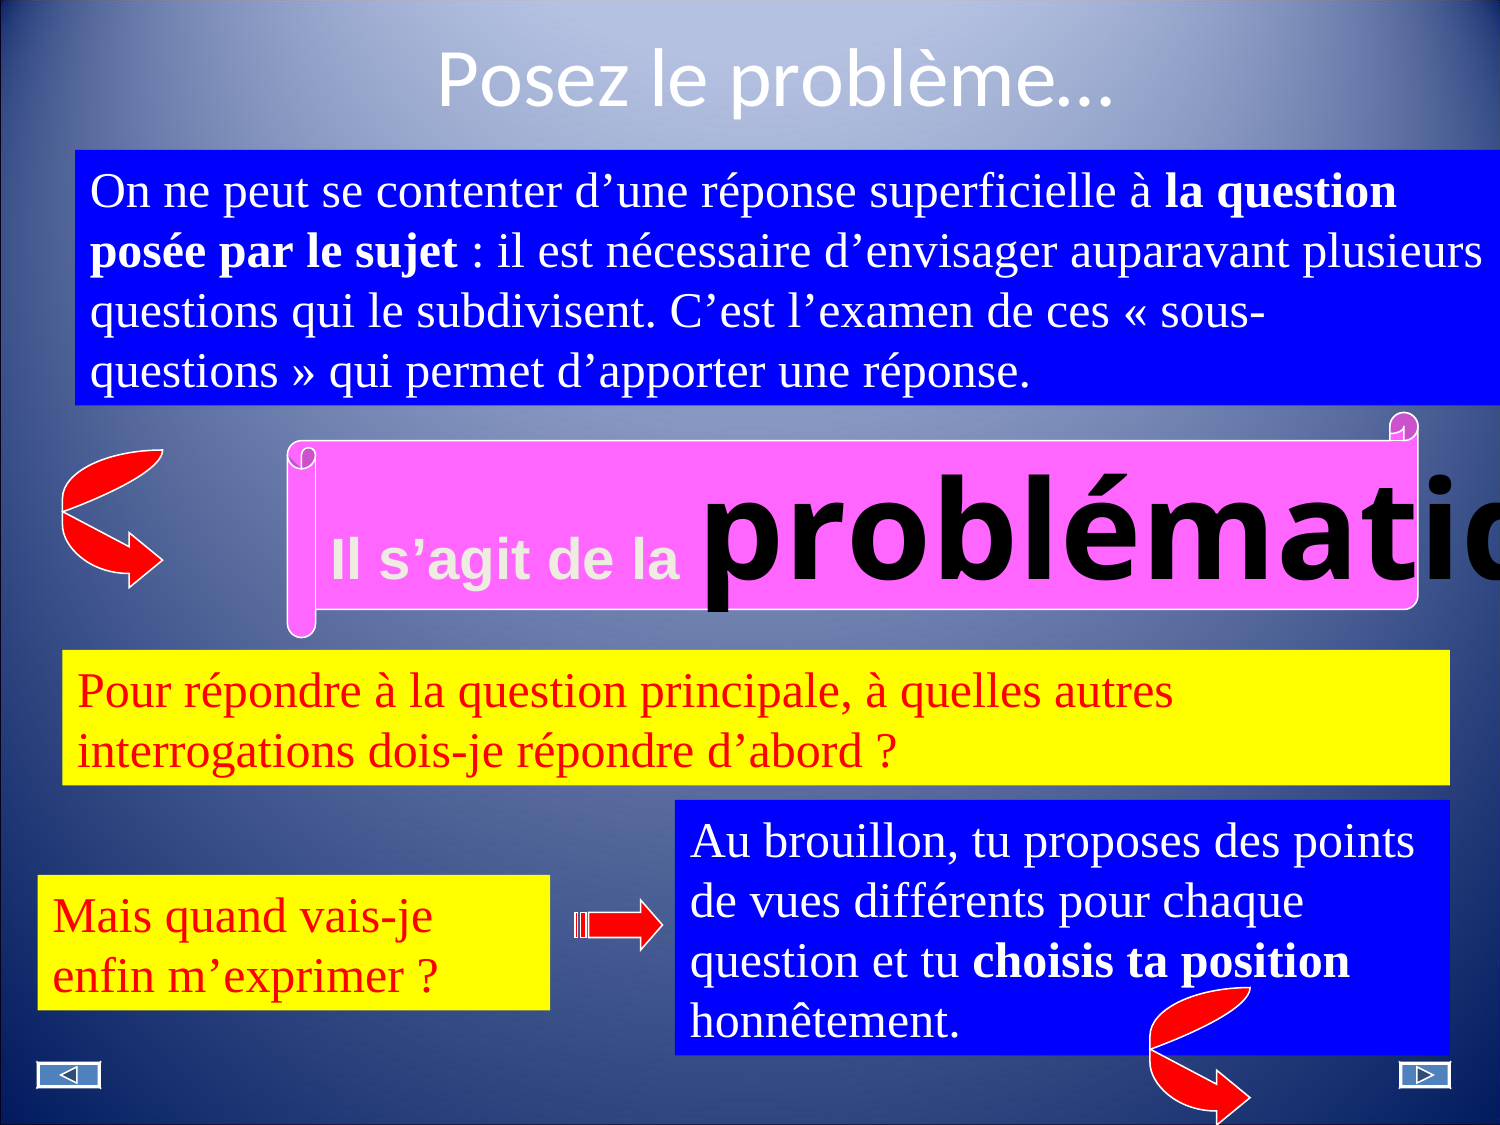

# Posez le problème…
On ne peut se contenter d’une réponse superficielle à la question posée par le sujet : il est nécessaire d’envisager auparavant plusieurs questions qui le subdivisent. C’est l’examen de ces « sous-questions » qui permet d’apporter une réponse.
Il s’agit de la problématique
Pour répondre à la question principale, à quelles autres interrogations dois-je répondre d’abord ?
Au brouillon, tu proposes des points de vues différents pour chaque question et tu choisis ta position honnêtement.
Mais quand vais-je enfin m’exprimer ?